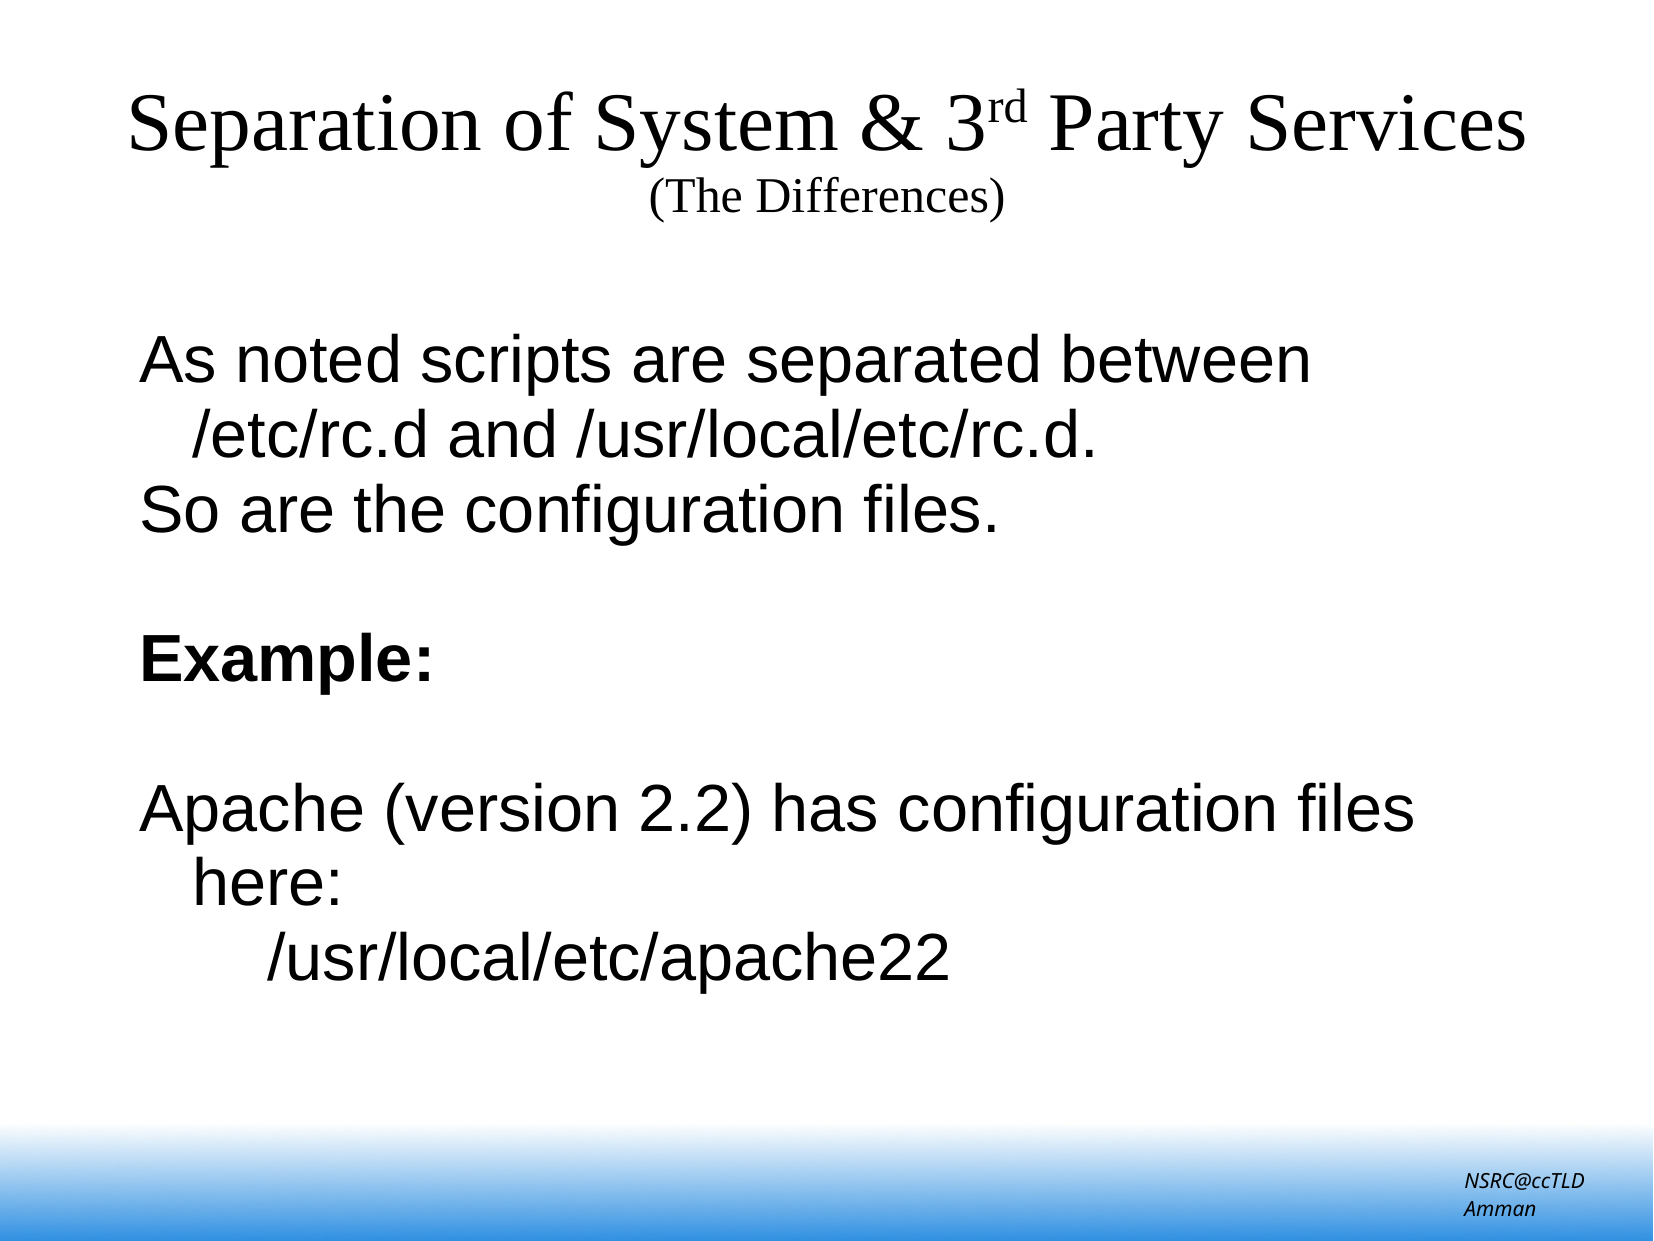

# Separation of System & 3rd Party Services (The Differences)
As noted scripts are separated between /etc/rc.d and /usr/local/etc/rc.d.
So are the configuration files.
Example:
Apache (version 2.2) has configuration files here:
	/usr/local/etc/apache22